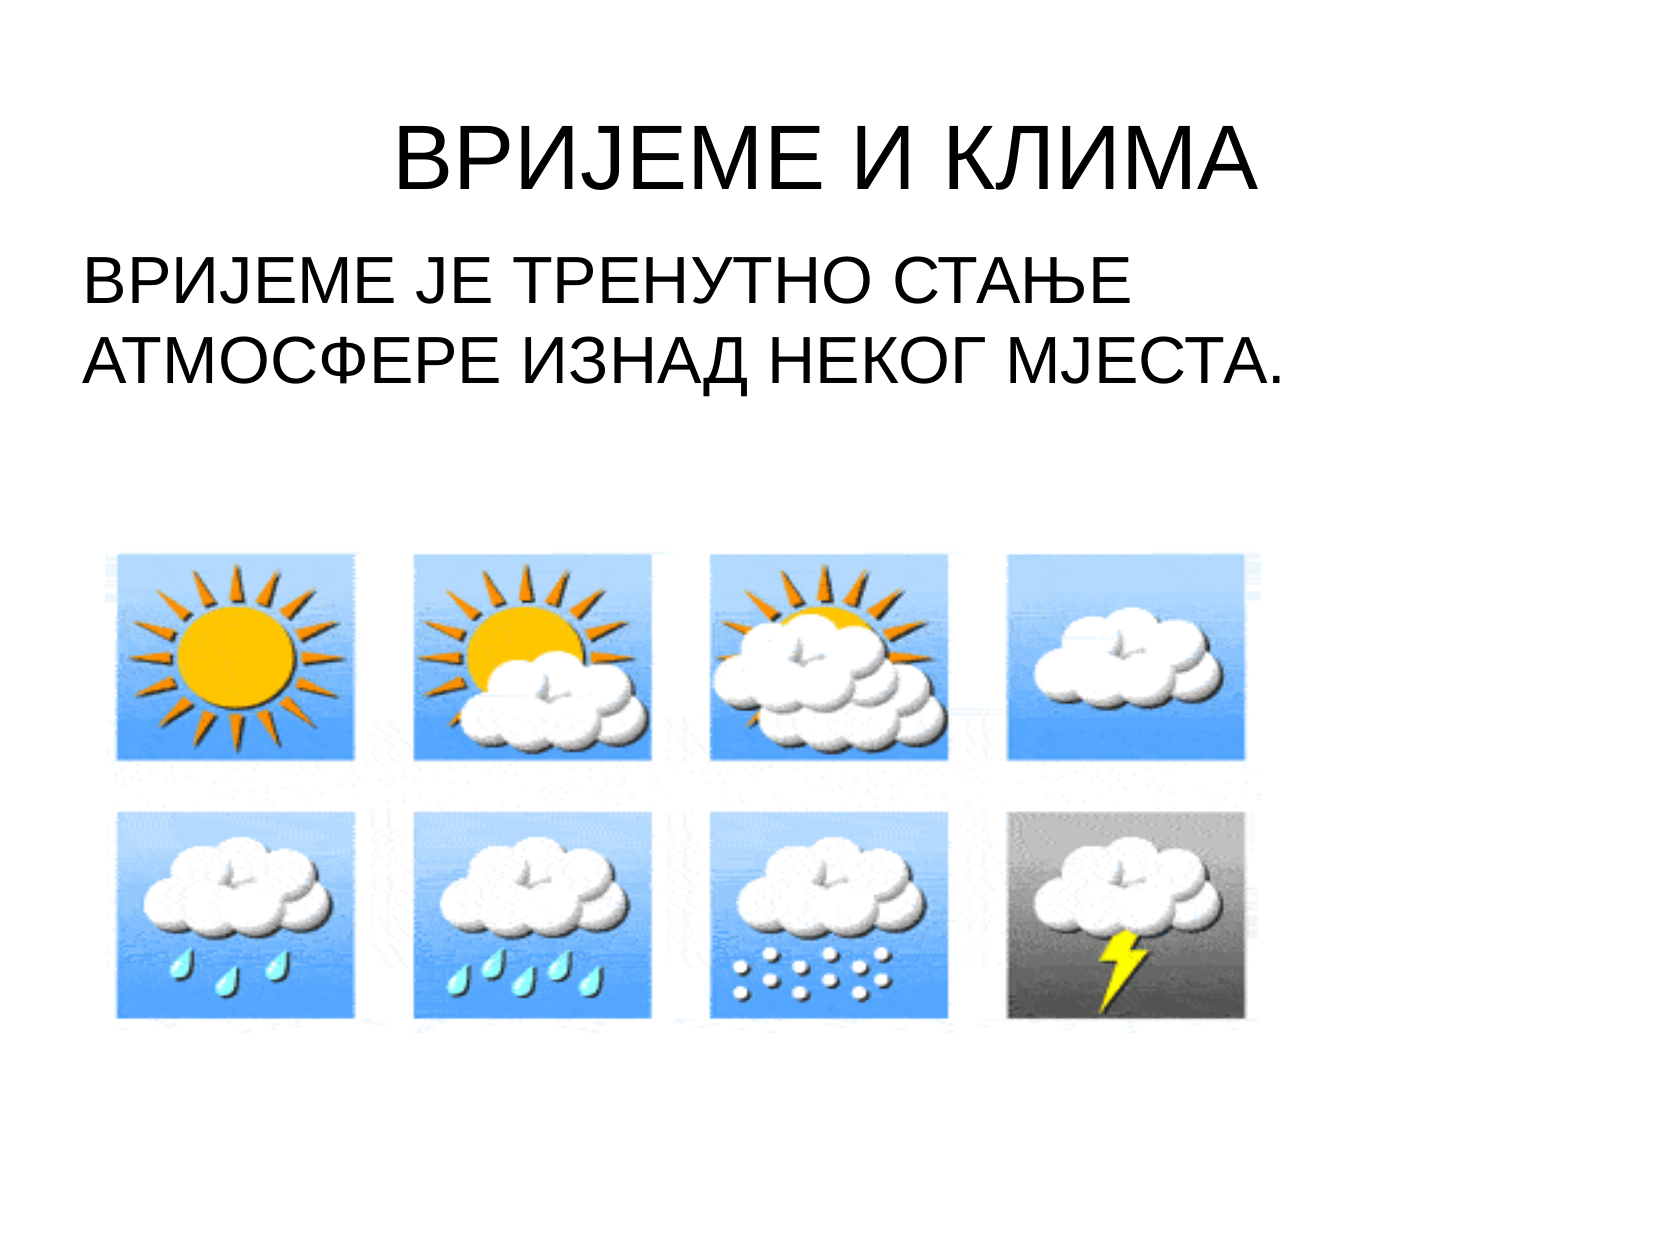

# ВРИЈЕМЕ И КЛИМА
ВРИЈЕМЕ ЈЕ ТРЕНУТНО СТАЊЕ АТМОСФЕРЕ ИЗНАД НЕКОГ МЈЕСТА.